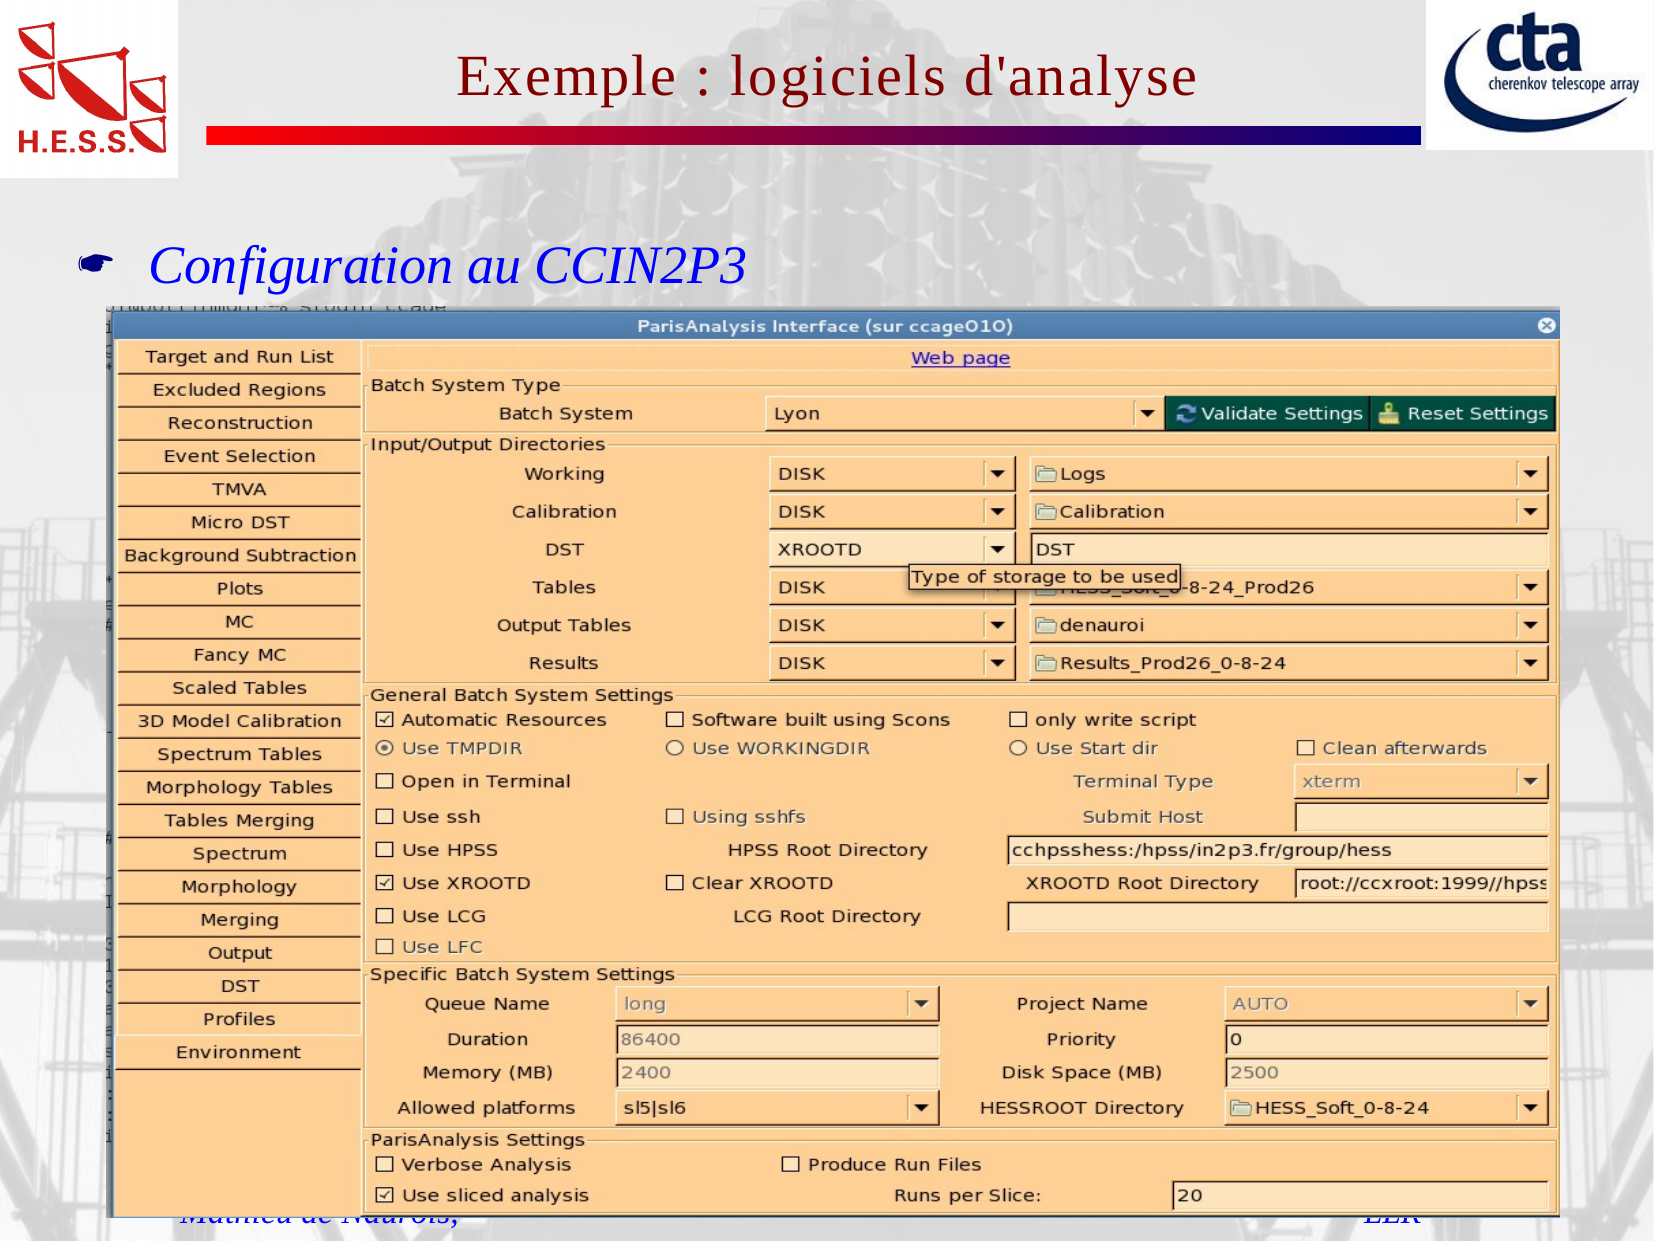

# Exemple : logiciels d'analyse
Configuration au CCIN2P3